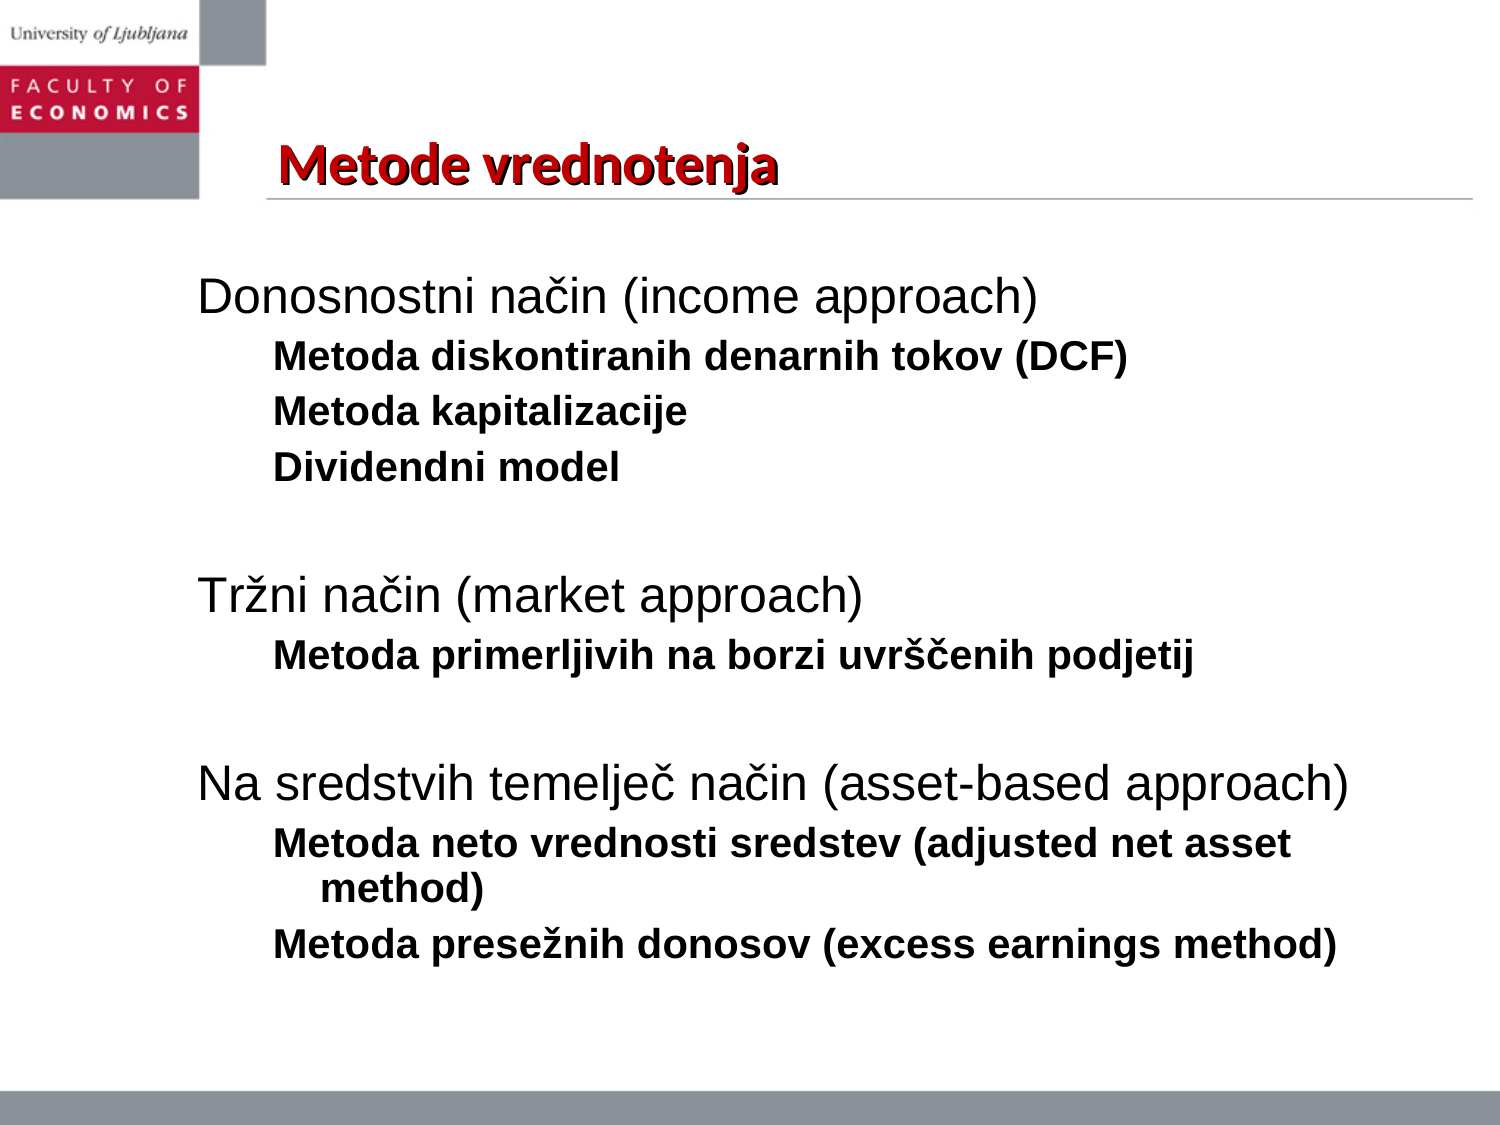

# Metode vrednotenja
Donosnostni način (income approach)
Metoda diskontiranih denarnih tokov (DCF)
Metoda kapitalizacije
Dividendni model
Tržni način (market approach)
Metoda primerljivih na borzi uvrščenih podjetij
Na sredstvih temelječ način (asset-based approach)
Metoda neto vrednosti sredstev (adjusted net asset method)
Metoda presežnih donosov (excess earnings method)